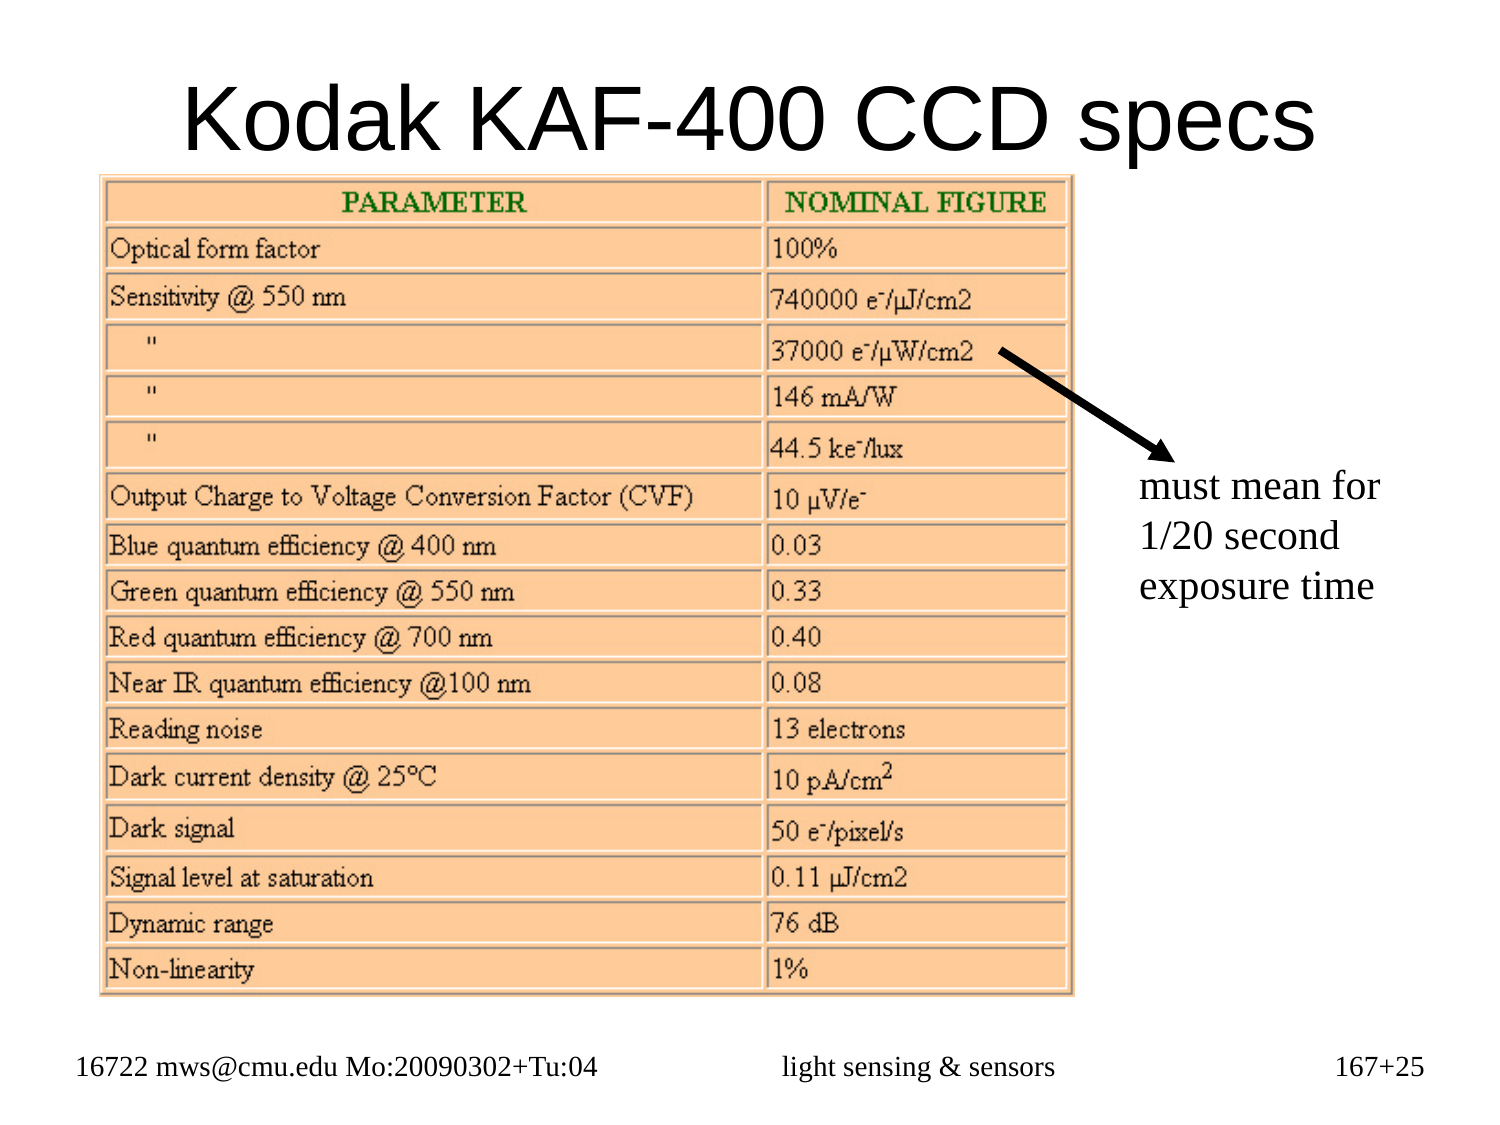

# Kodak KAF-400 CCD specs
must mean for
1/20 second
exposure time
16722 mws@cmu.edu Mo:20090302+Tu:04
light sensing & sensors
25